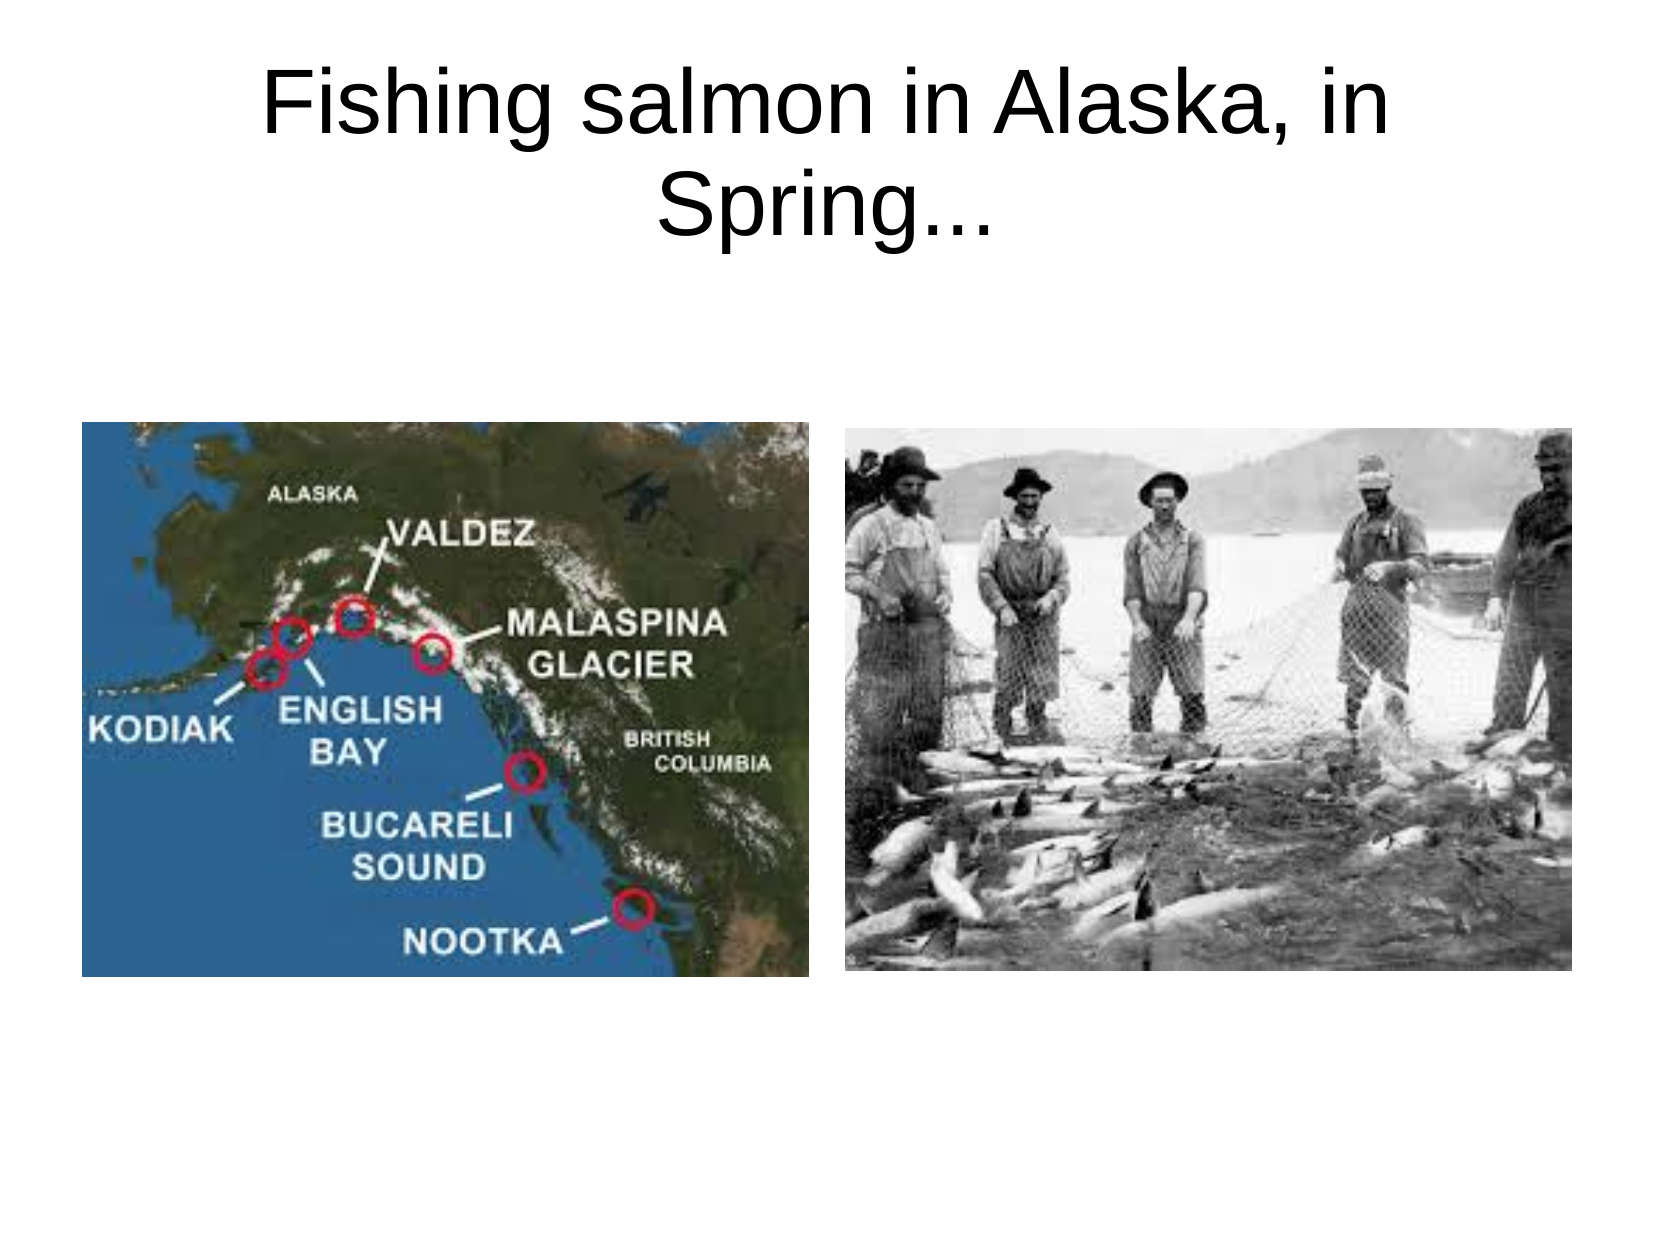

# Fishing salmon in Alaska, in Spring...